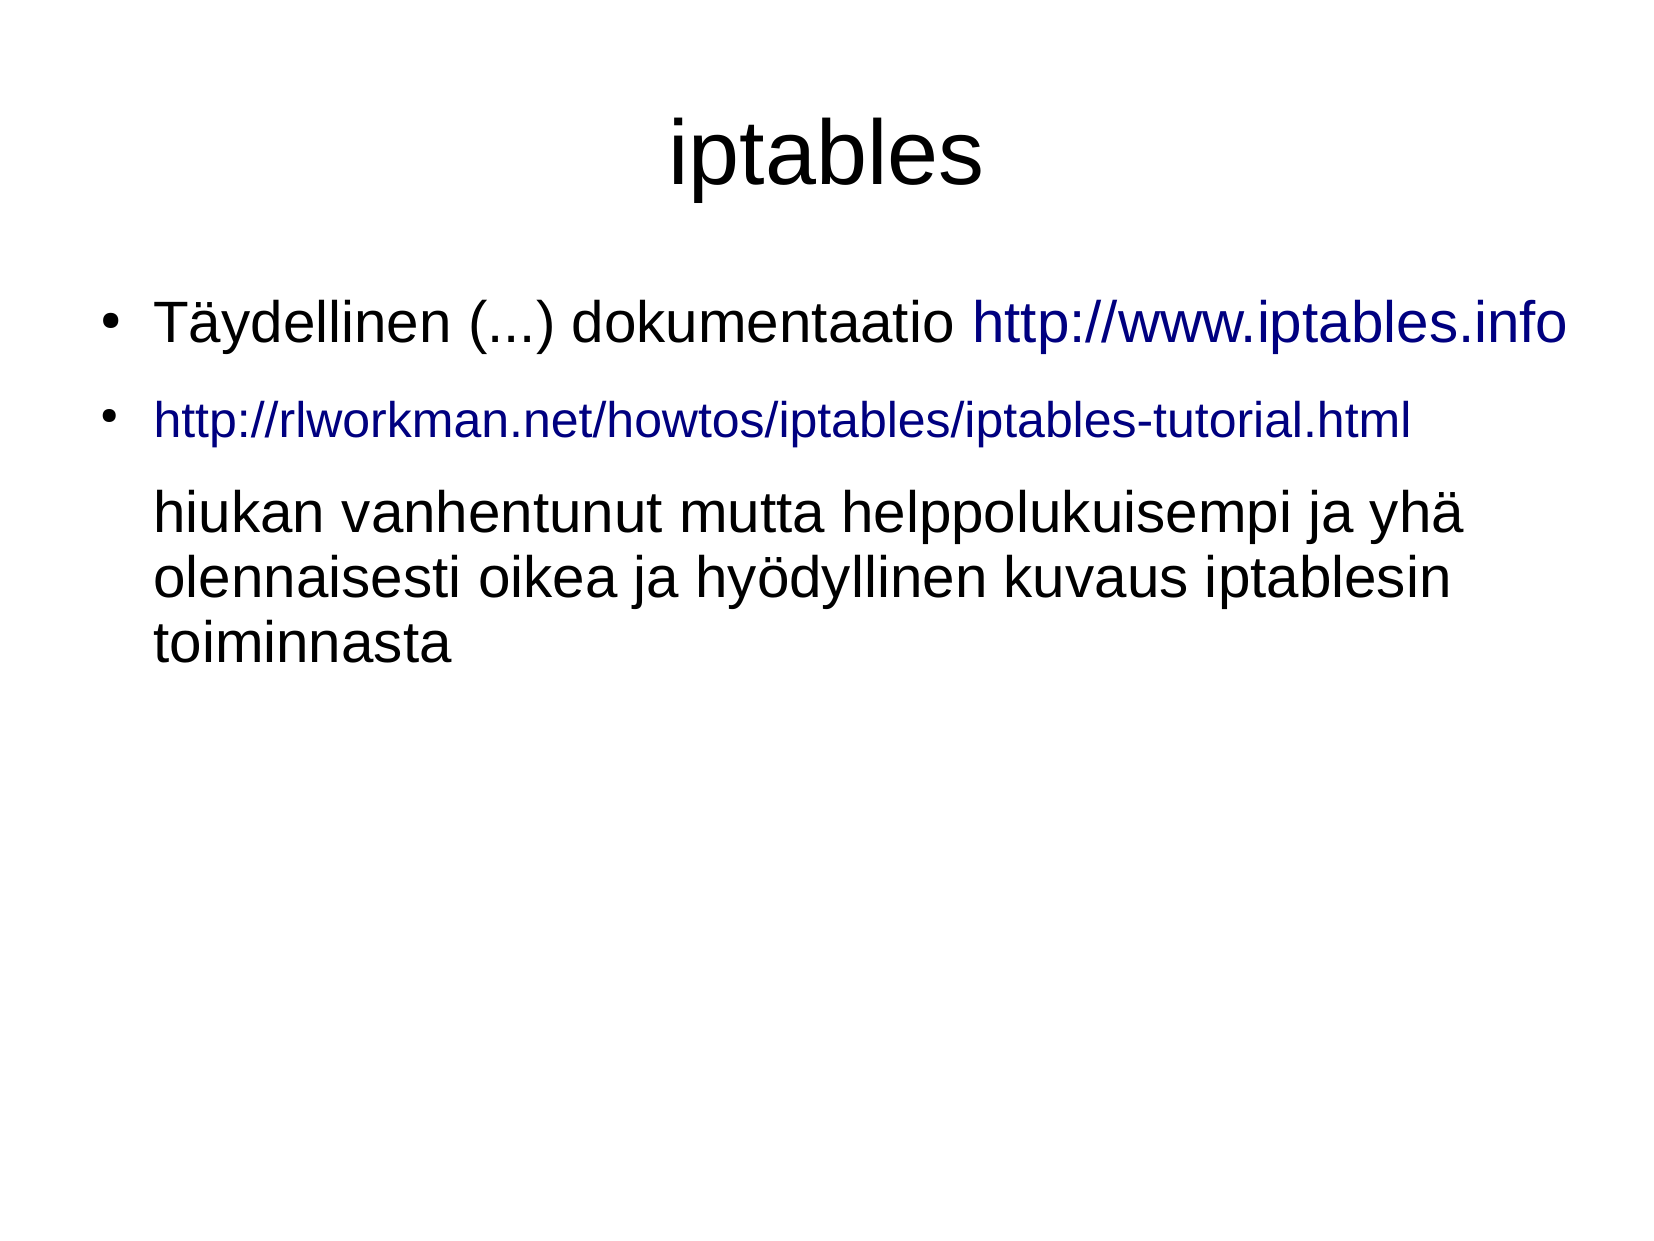

# iptables
Täydellinen (...) dokumentaatio http://www.iptables.info
http://rlworkman.net/howtos/iptables/iptables-tutorial.html
hiukan vanhentunut mutta helppolukuisempi ja yhä olennaisesti oikea ja hyödyllinen kuvaus iptablesin toiminnasta